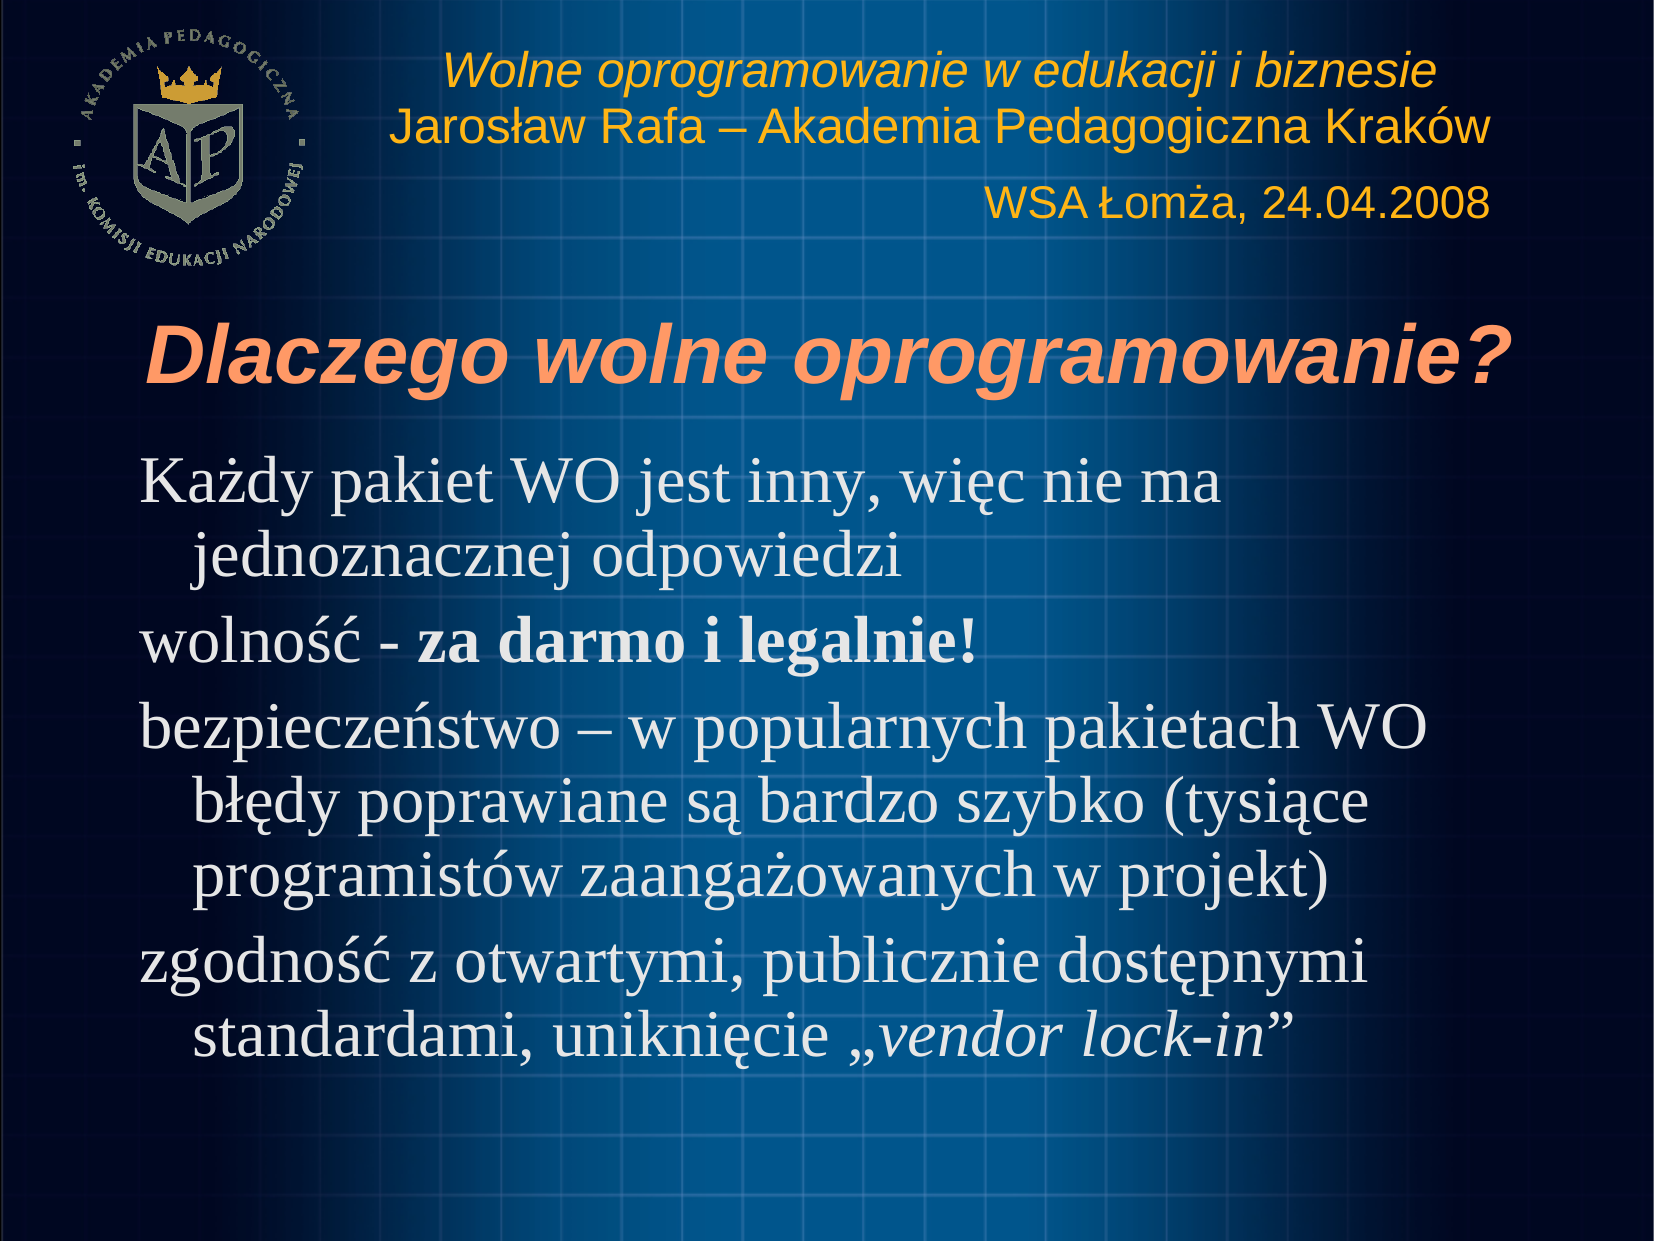

# Dlaczego wolne oprogramowanie?
Każdy pakiet WO jest inny, więc nie ma jednoznacznej odpowiedzi
wolność - za darmo i legalnie!
bezpieczeństwo – w popularnych pakietach WO błędy poprawiane są bardzo szybko (tysiące programistów zaangażowanych w projekt)
zgodność z otwartymi, publicznie dostępnymi standardami, uniknięcie „vendor lock-in”